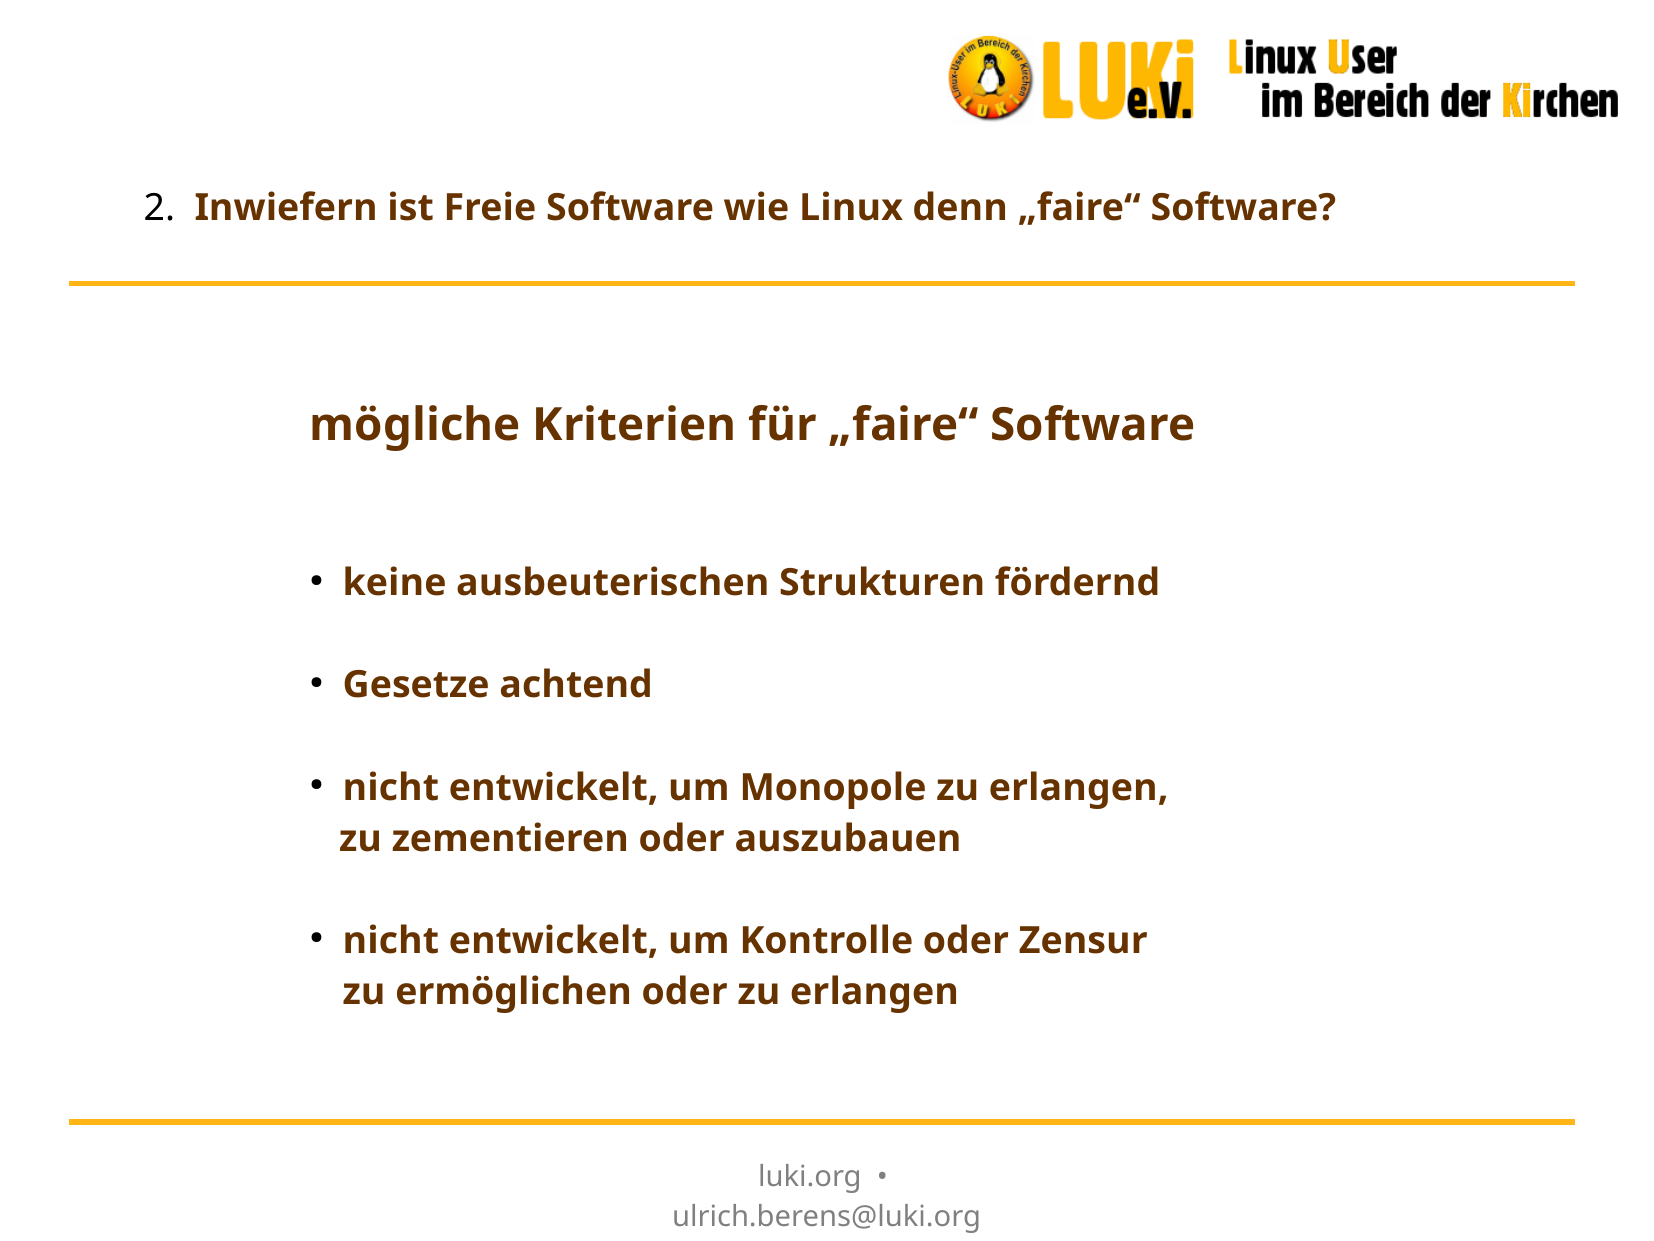

2. Inwiefern ist Freie Software wie Linux denn „faire“ Software?
mögliche Kriterien für „faire“ Software
 keine ausbeuterischen Strukturen fördernd
 Gesetze achtend
 nicht entwickelt, um Monopole zu erlangen,
 zu zementieren oder auszubauen
 nicht entwickelt, um Kontrolle oder Zensur
 zu ermöglichen oder zu erlangen
luki.org • ulrich.berens@luki.org